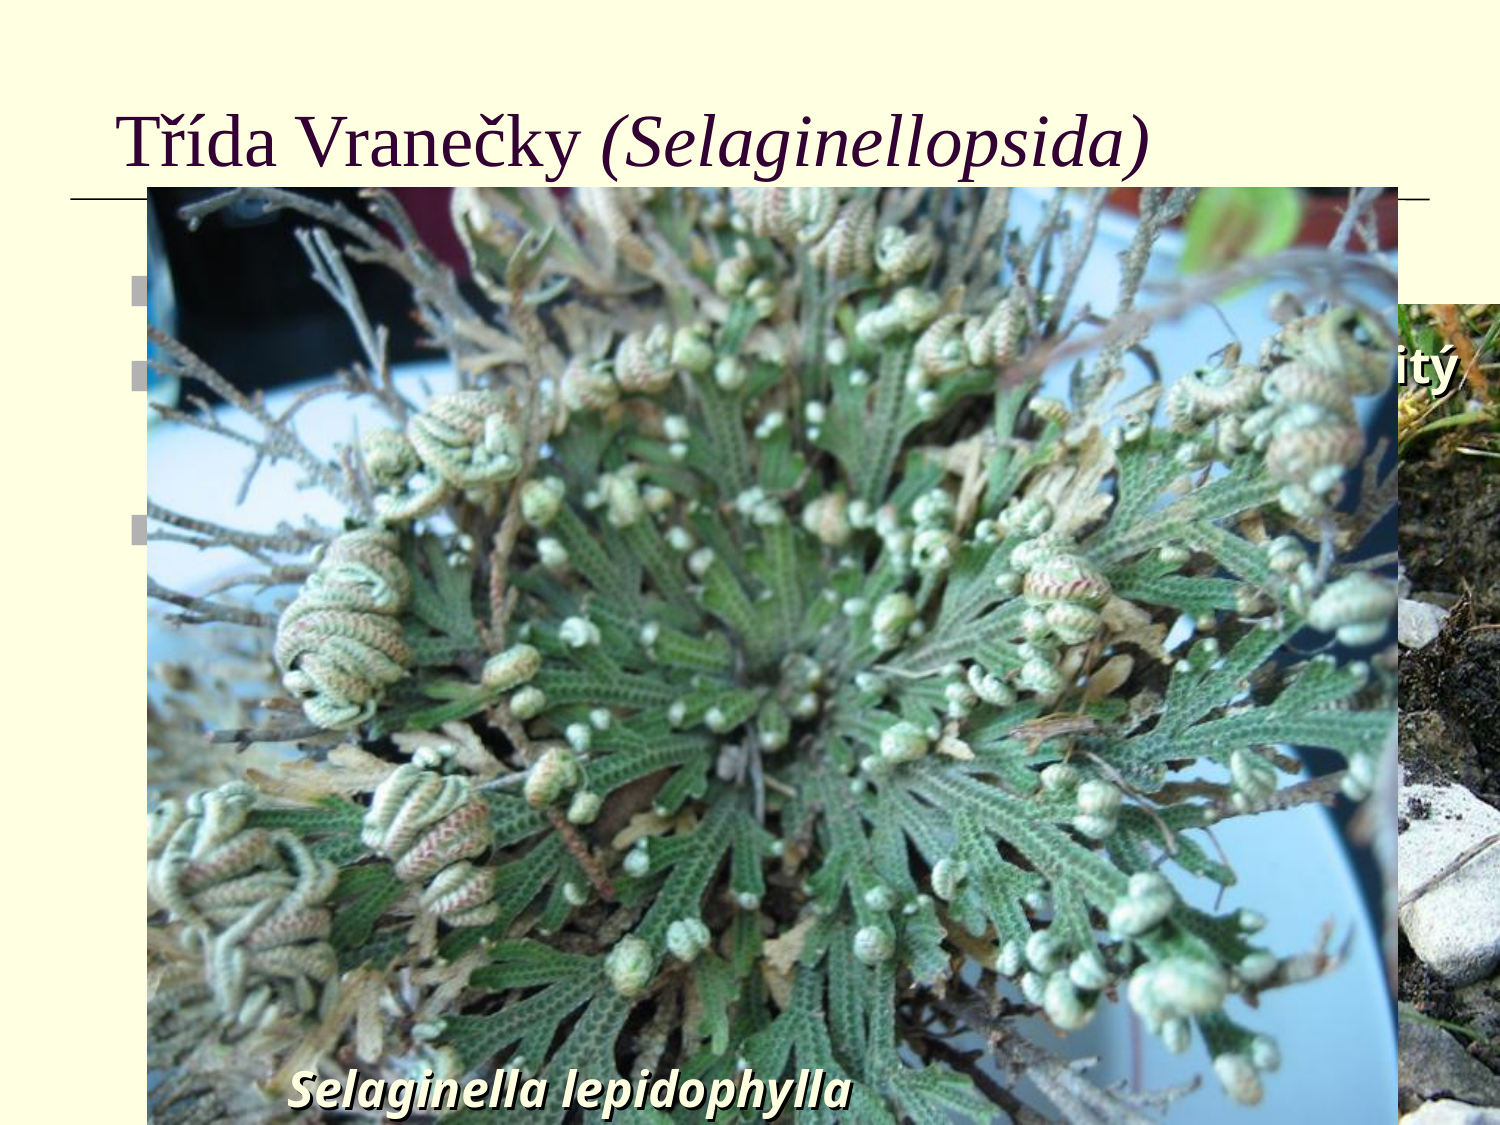

# Třída Vranečky (Selaginellopsida)
drobné byliny
vraneček brvitý (Selaginella selaginoides) – silně ohrožený druh!
i pokojové rostliny (Selaginella lepidophylla „Růže z Jericha“)
vraneček brvitý
Selaginella lepidophylla